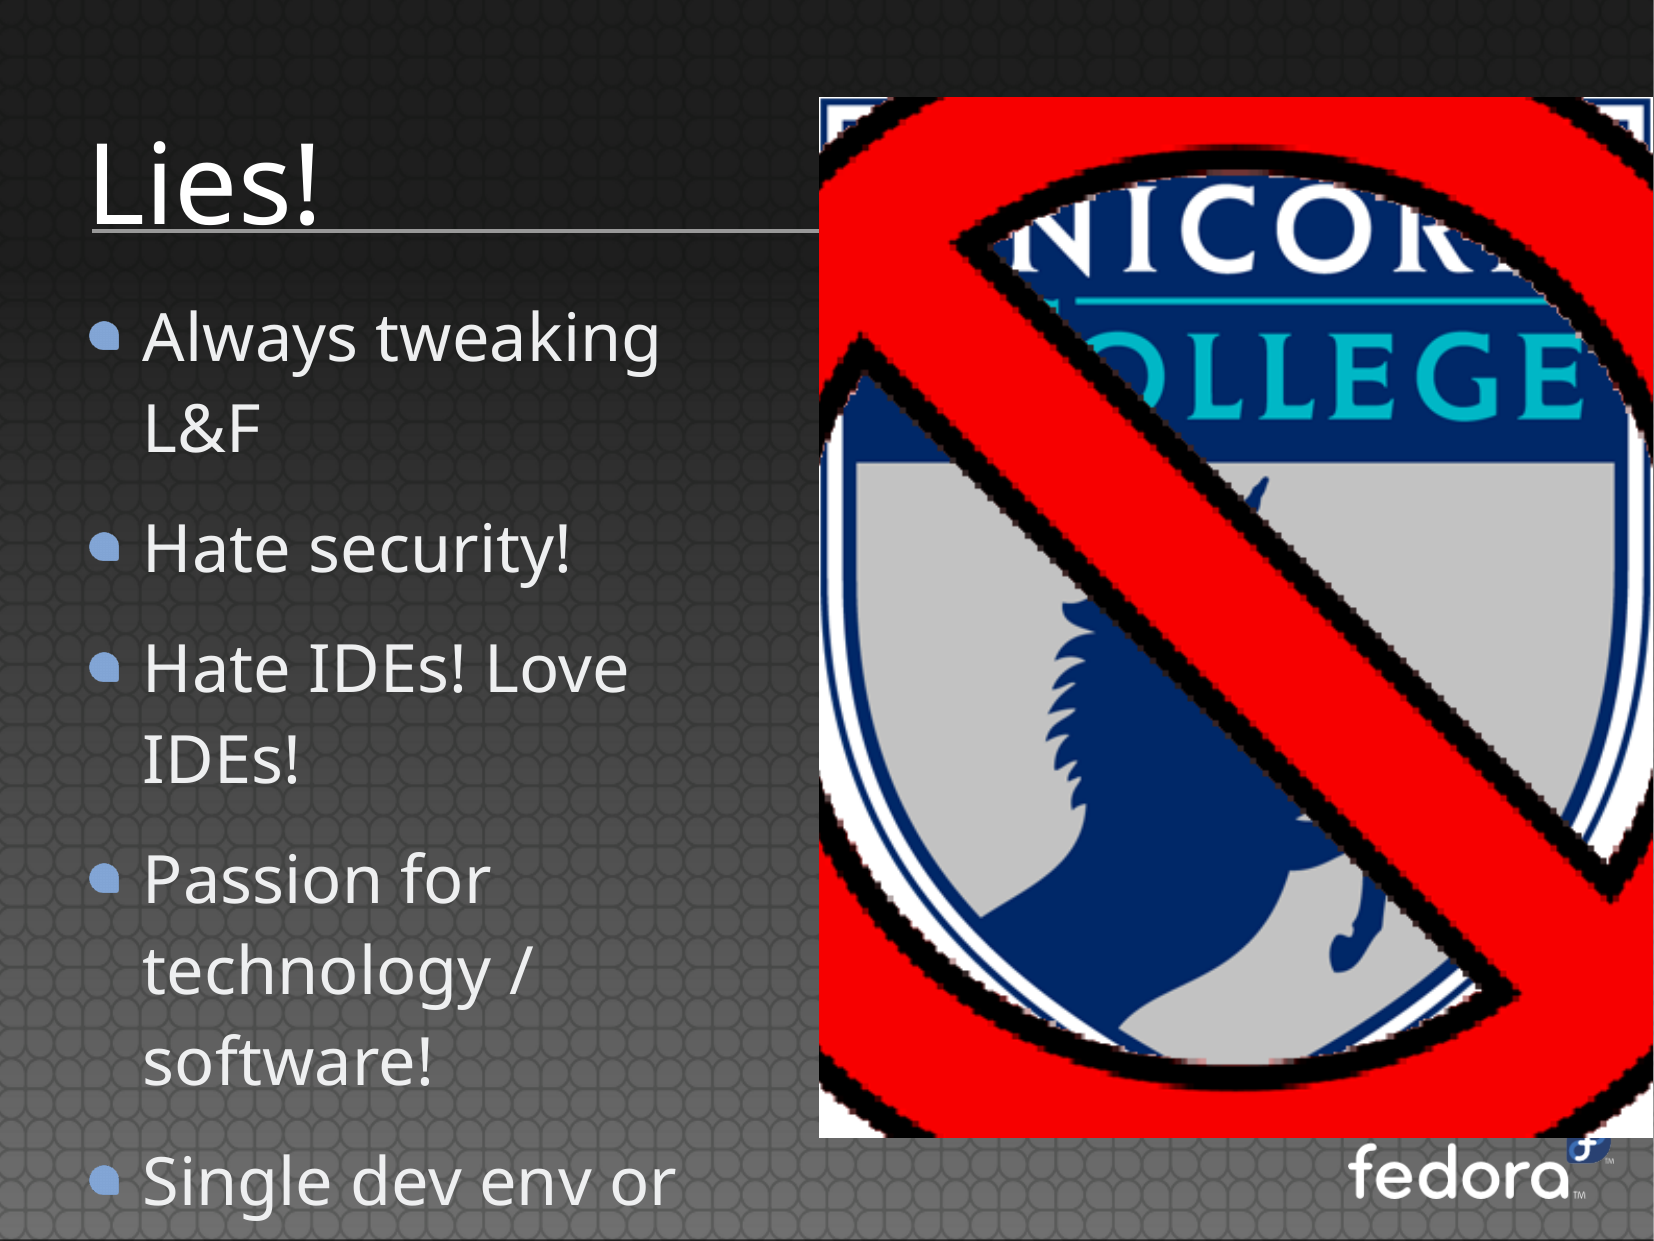

# Lies!
Always tweaking L&F
Hate security!
Hate IDEs! Love IDEs!
Passion for technology / software!
Single dev env or language